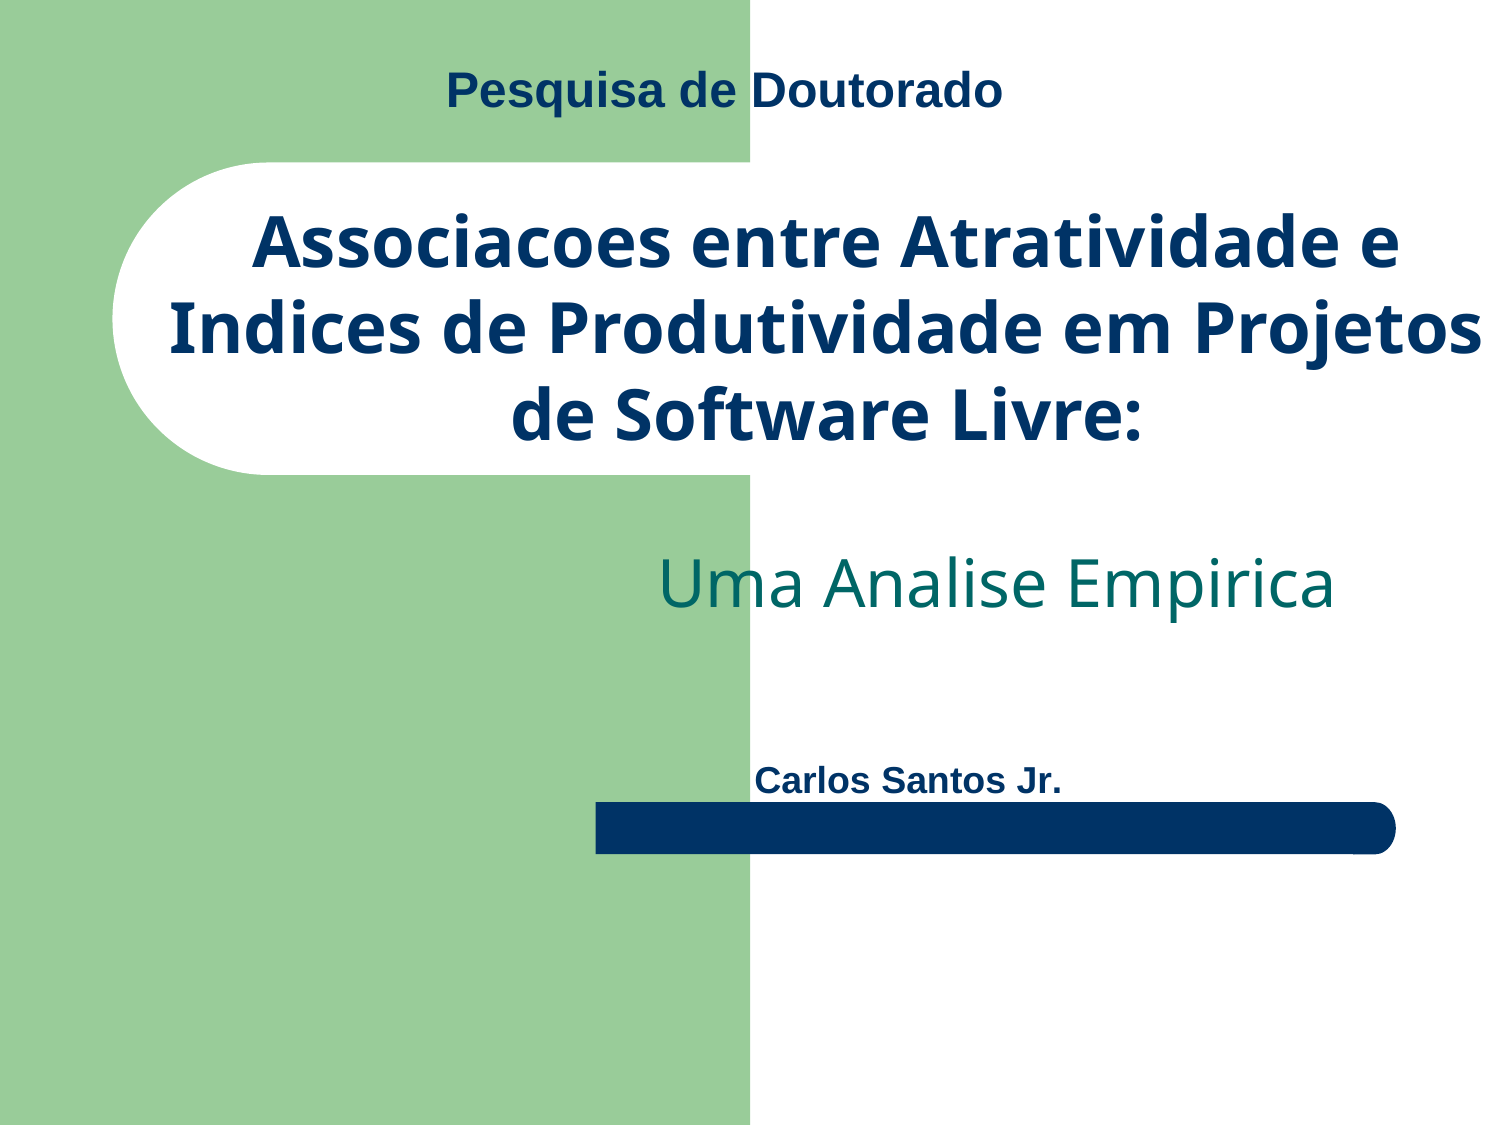

Pesquisa de Doutorado
# Associacoes entre Atratividade e Indices de Produtividade em Projetos de Software Livre:
 Uma Analise Empirica
Carlos Santos Jr.